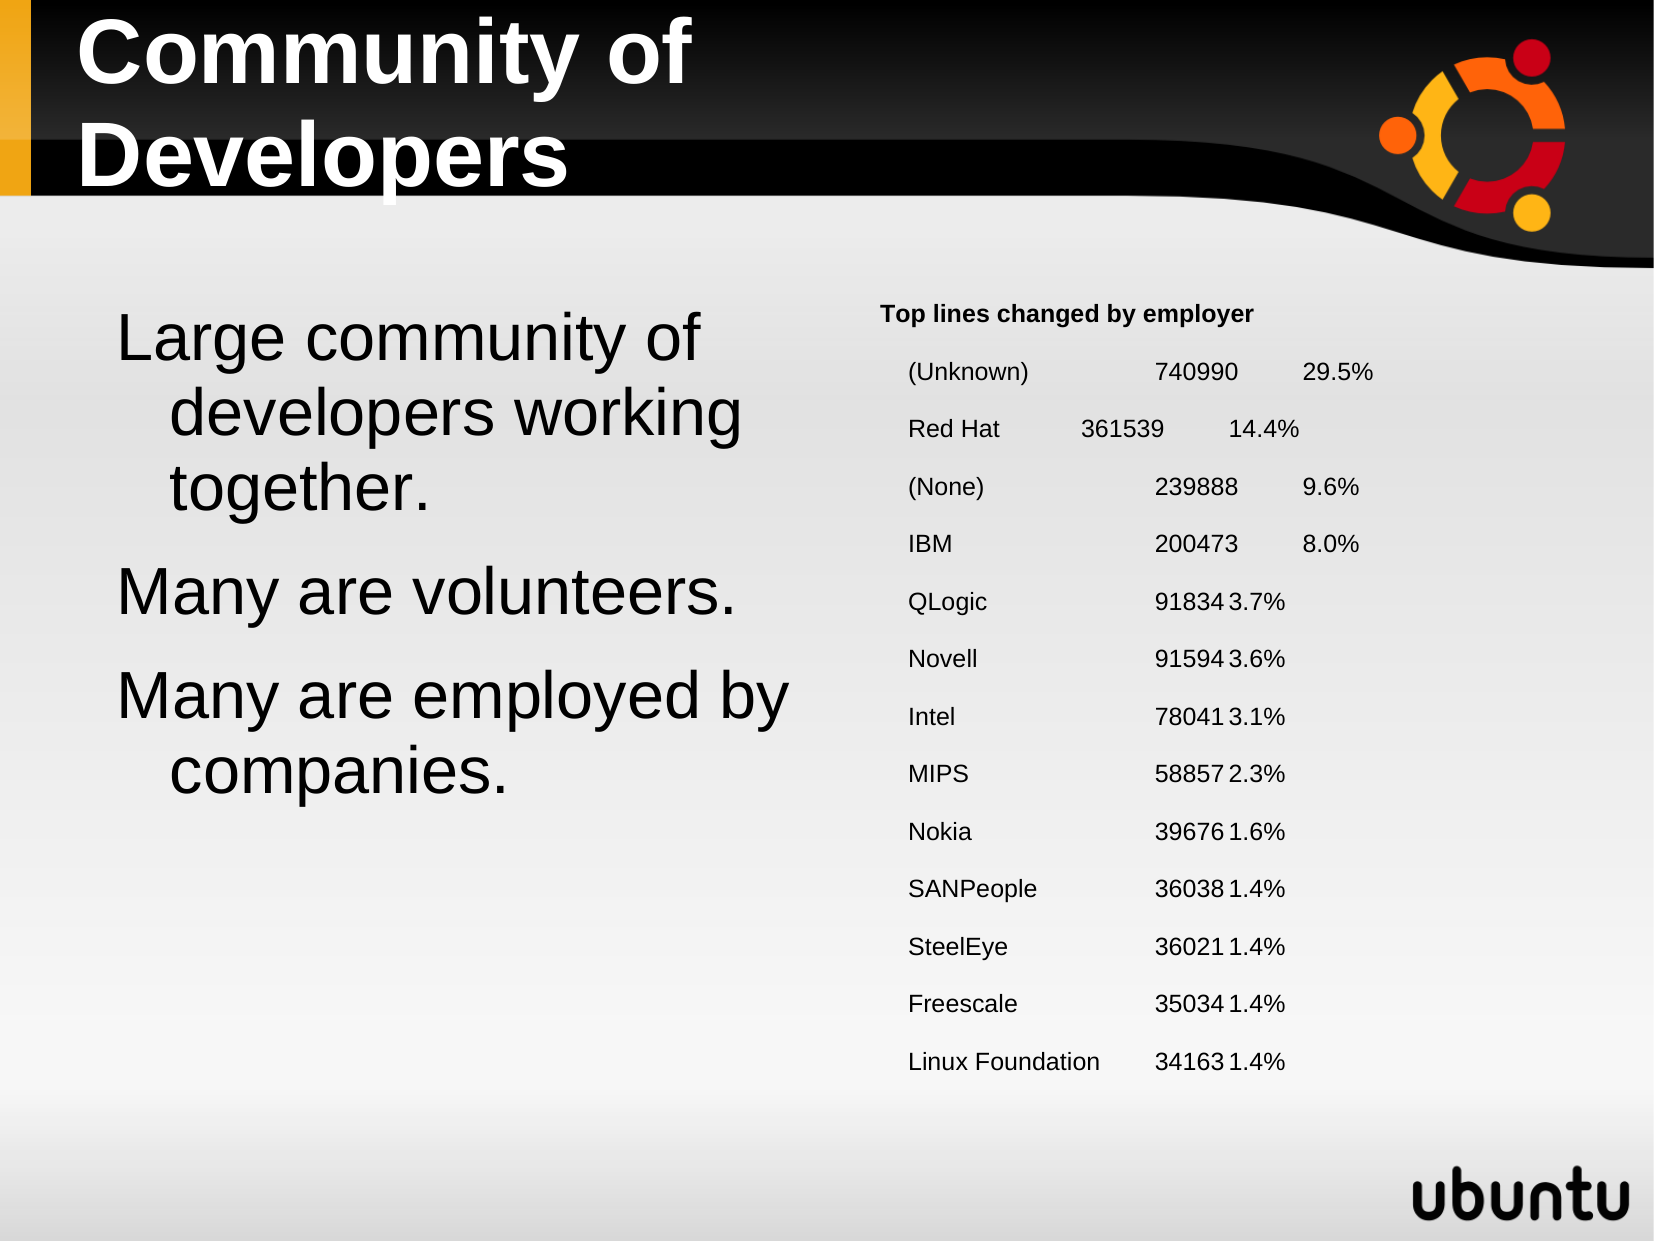

# Community of Developers
Large community of developers working together.
Many are volunteers.
Many are employed by companies.
Top lines changed by employer
 (Unknown)		740990	29.5%
 Red Hat		361539	14.4%
 (None)			239888	9.6%
 IBM			200473	8.0%
 QLogic			91834	3.7%
 Novell			91594	3.6%
 Intel			78041	3.1%
 MIPS			58857	2.3%
 Nokia			39676	1.6%
 SANPeople		36038	1.4%
 SteelEye		36021	1.4%
 Freescale		35034	1.4%
 Linux Foundation	34163	1.4%